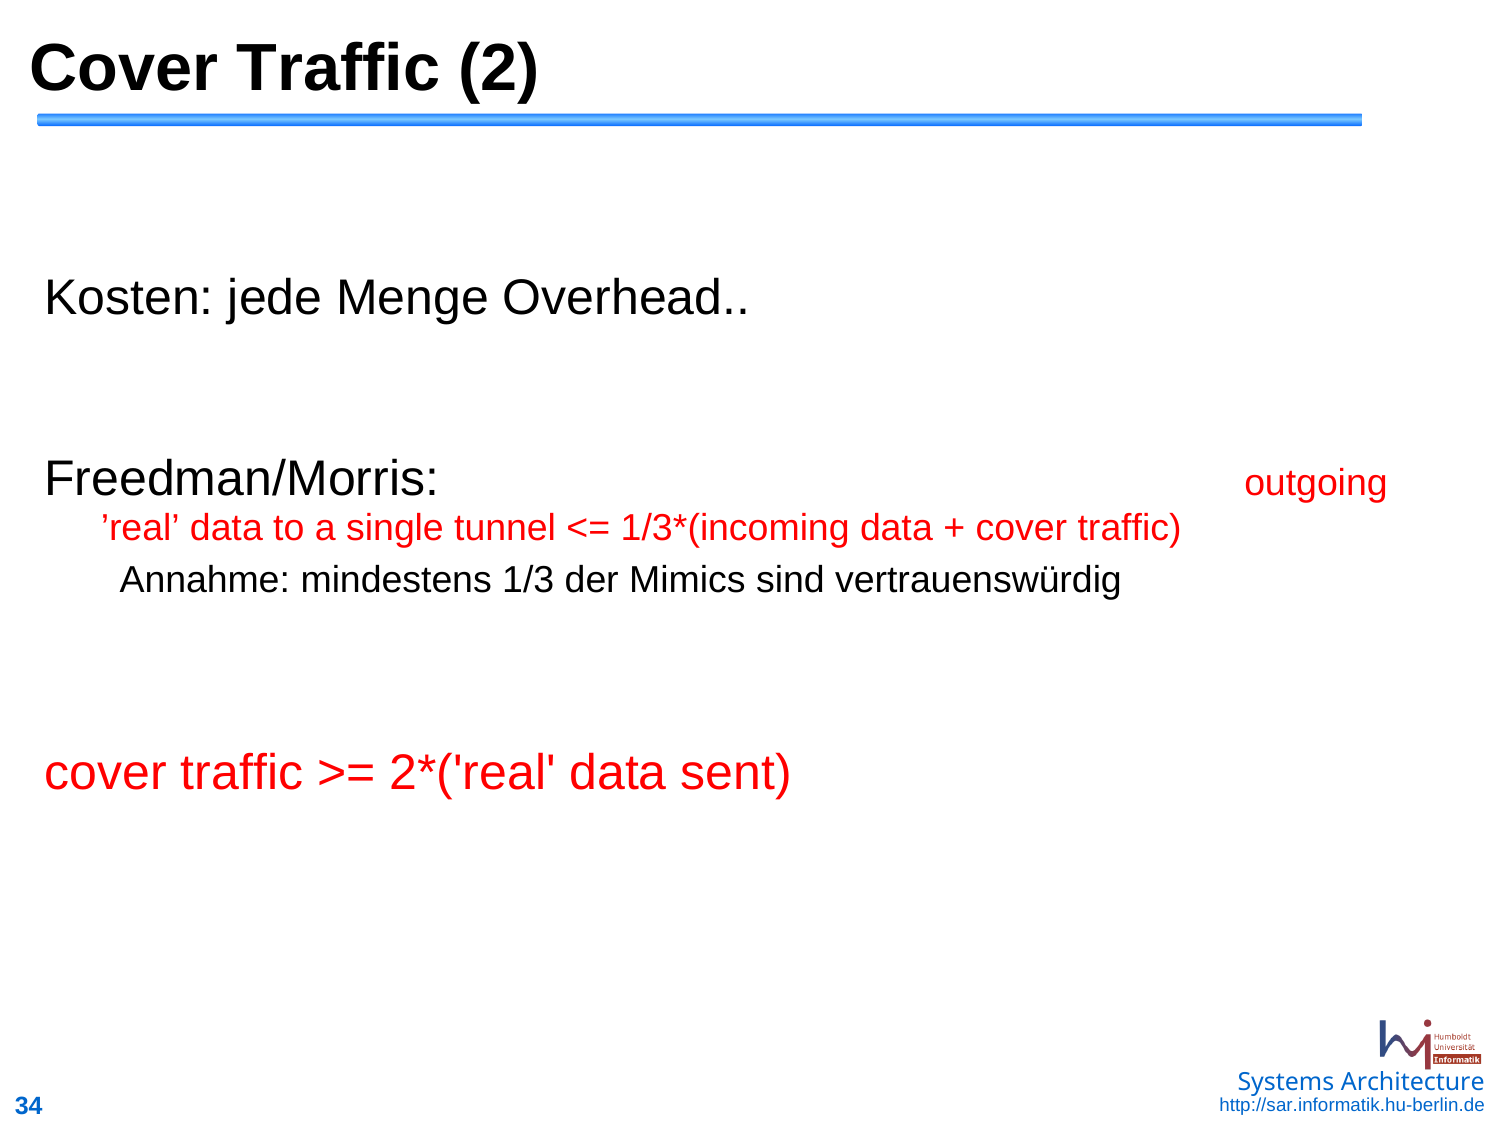

# Cover Traffic (2)
Kosten: jede Menge Overhead..
Freedman/Morris:						outgoing ’real’ data to a single tunnel <= 1/3*(incoming data + cover traffic)
Annahme: mindestens 1/3 der Mimics sind vertrauenswürdig
cover traffic >= 2*('real' data sent)